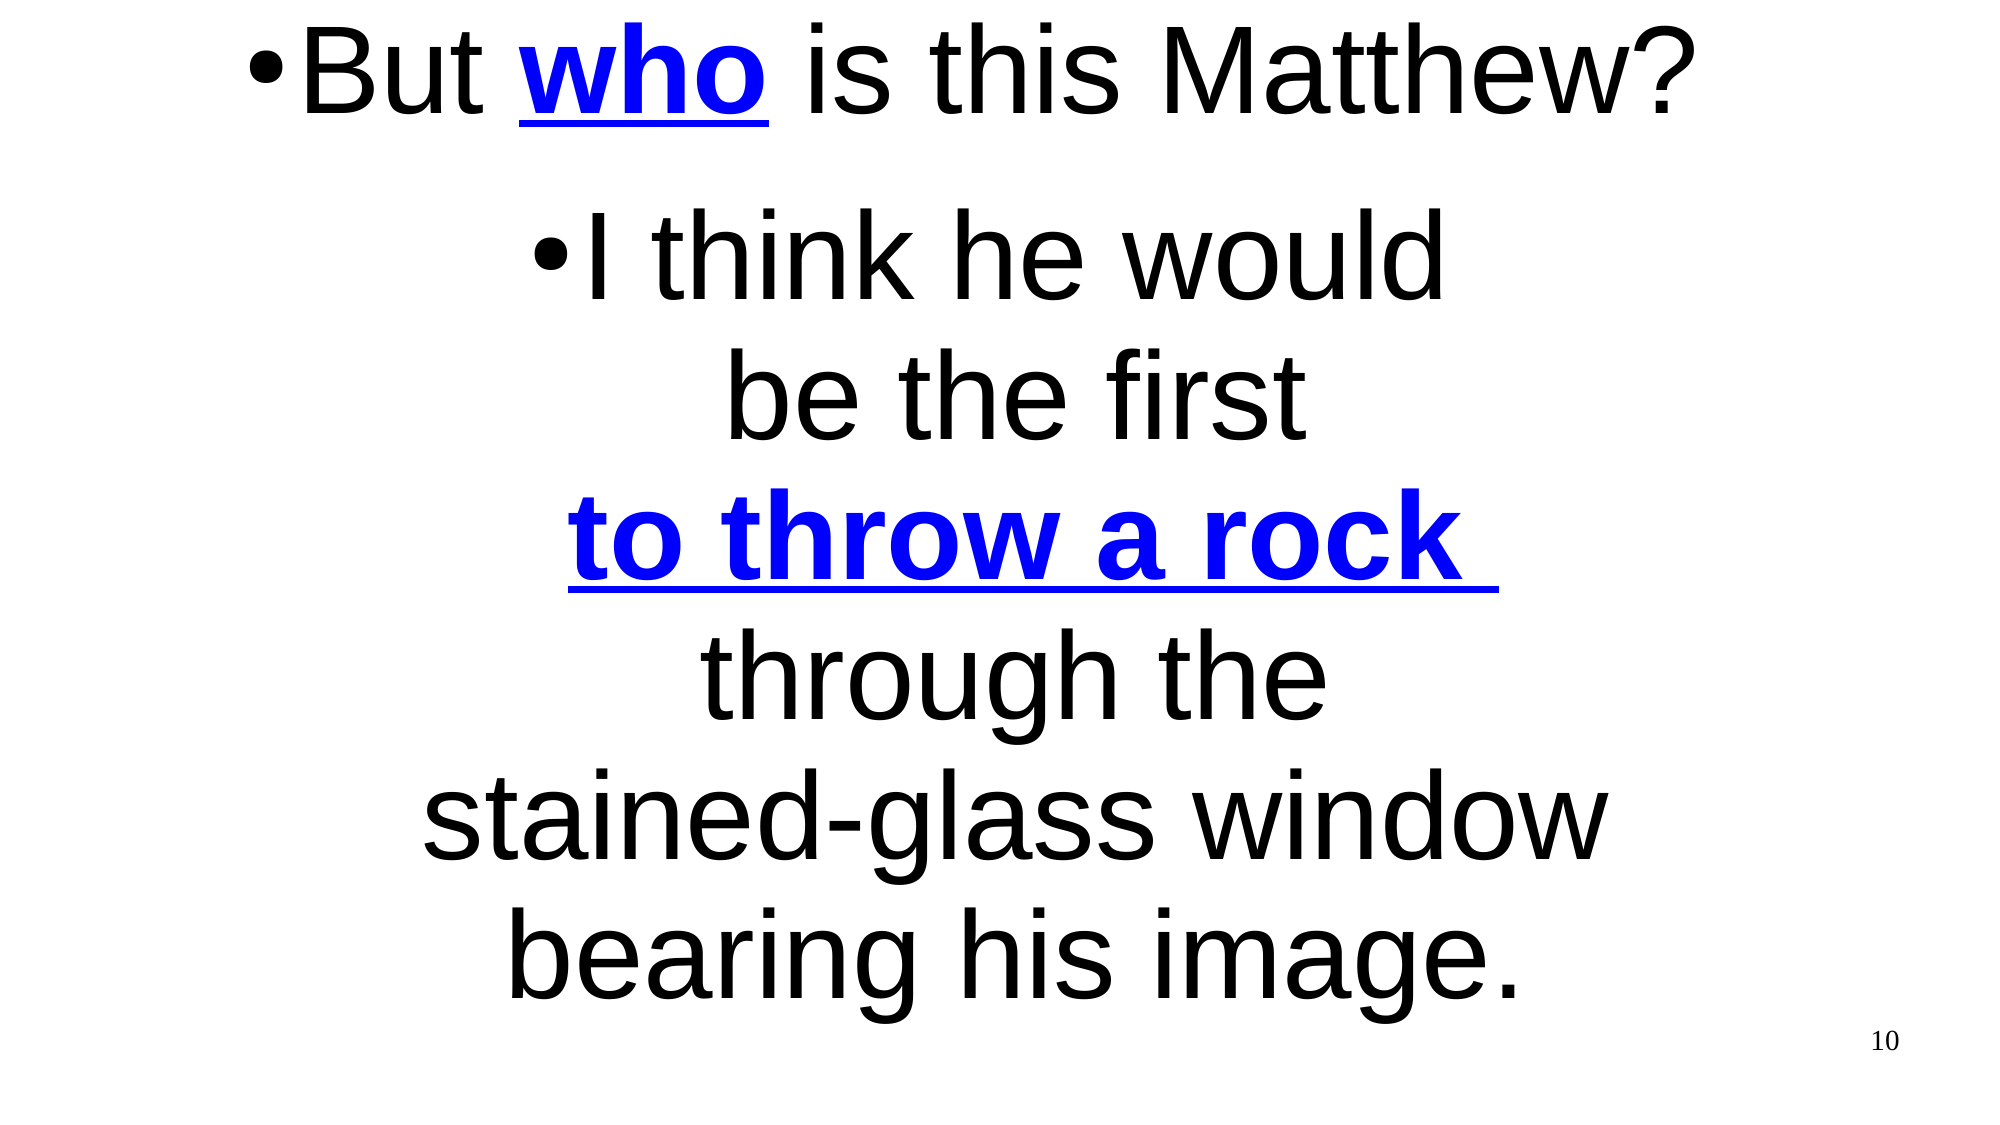

# But who is this Matthew?
I think he would
be the first
to throw a rock
through the
stained-glass window
bearing his image.
10